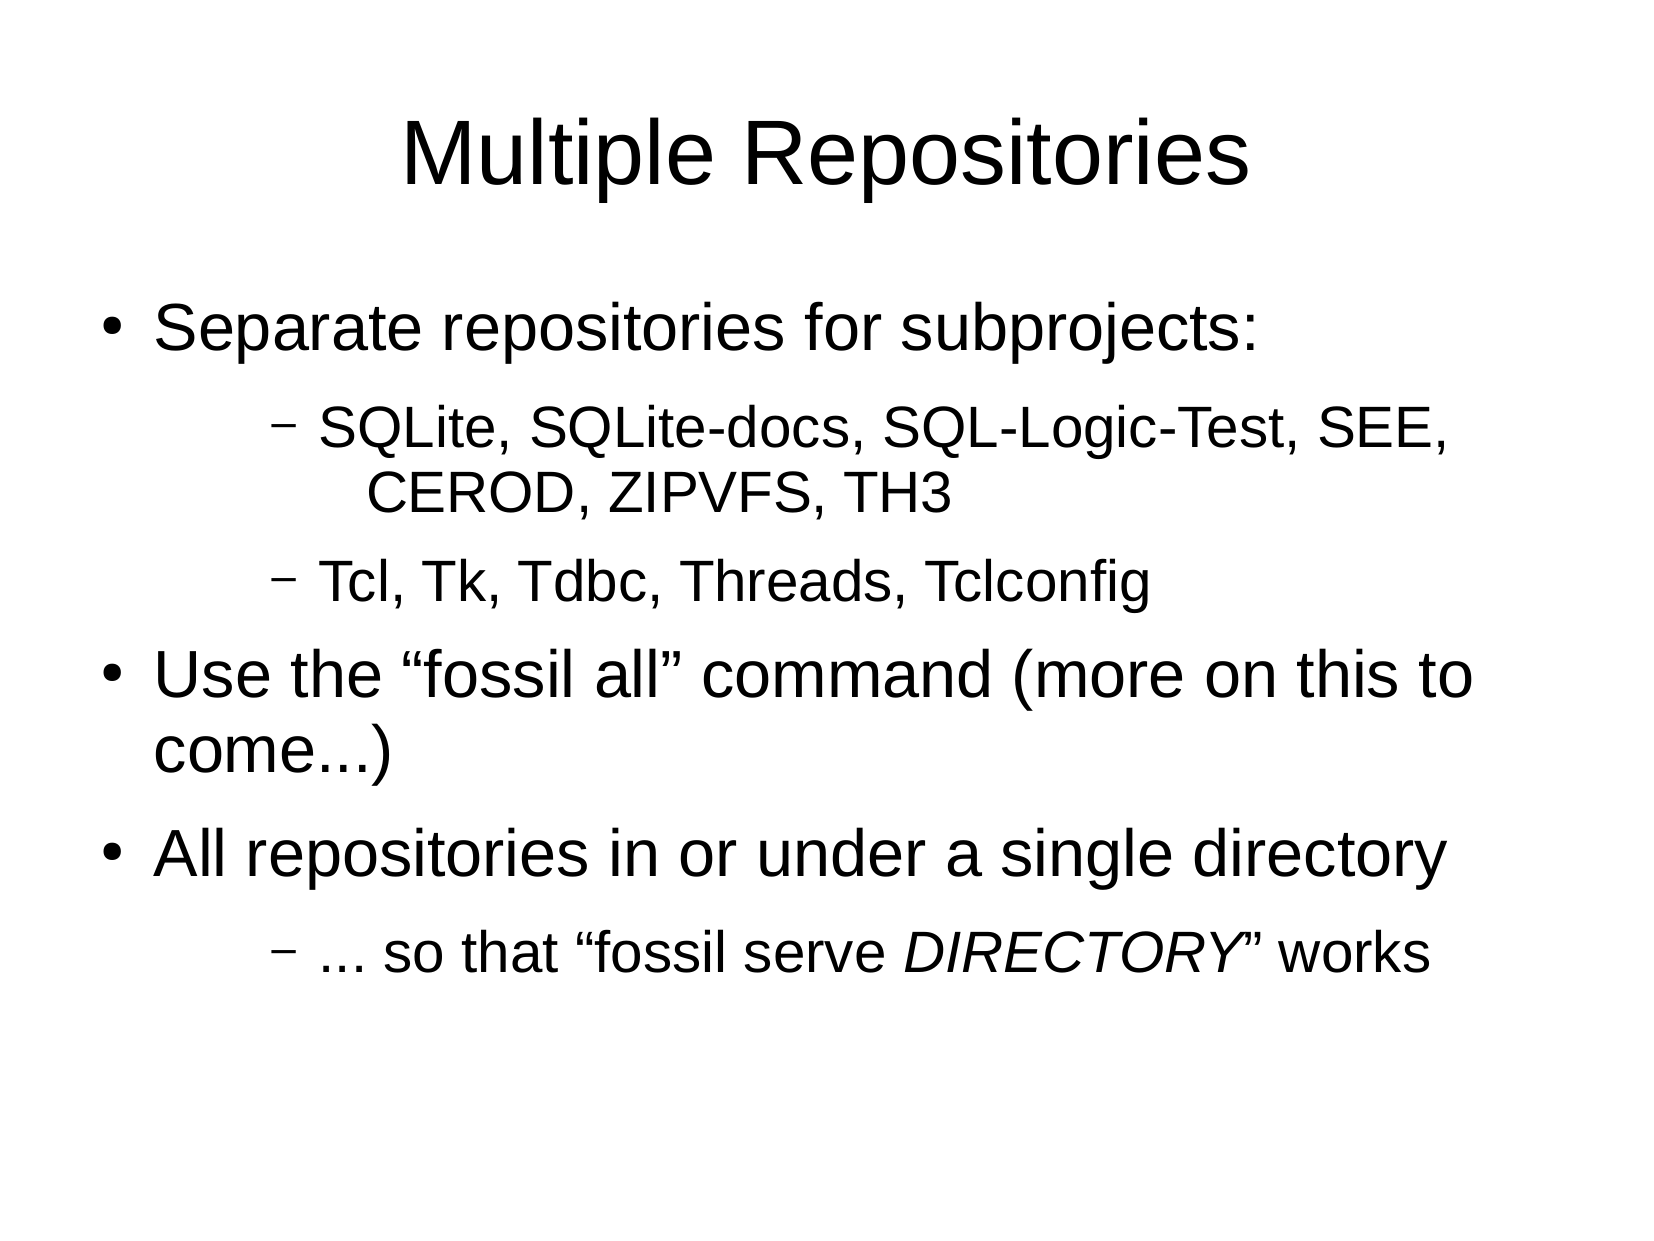

# Multiple Repositories
Separate repositories for subprojects:
SQLite, SQLite-docs, SQL-Logic-Test, SEE, CEROD, ZIPVFS, TH3
Tcl, Tk, Tdbc, Threads, Tclconfig
Use the “fossil all” command (more on this to come...)
All repositories in or under a single directory
... so that “fossil serve DIRECTORY” works